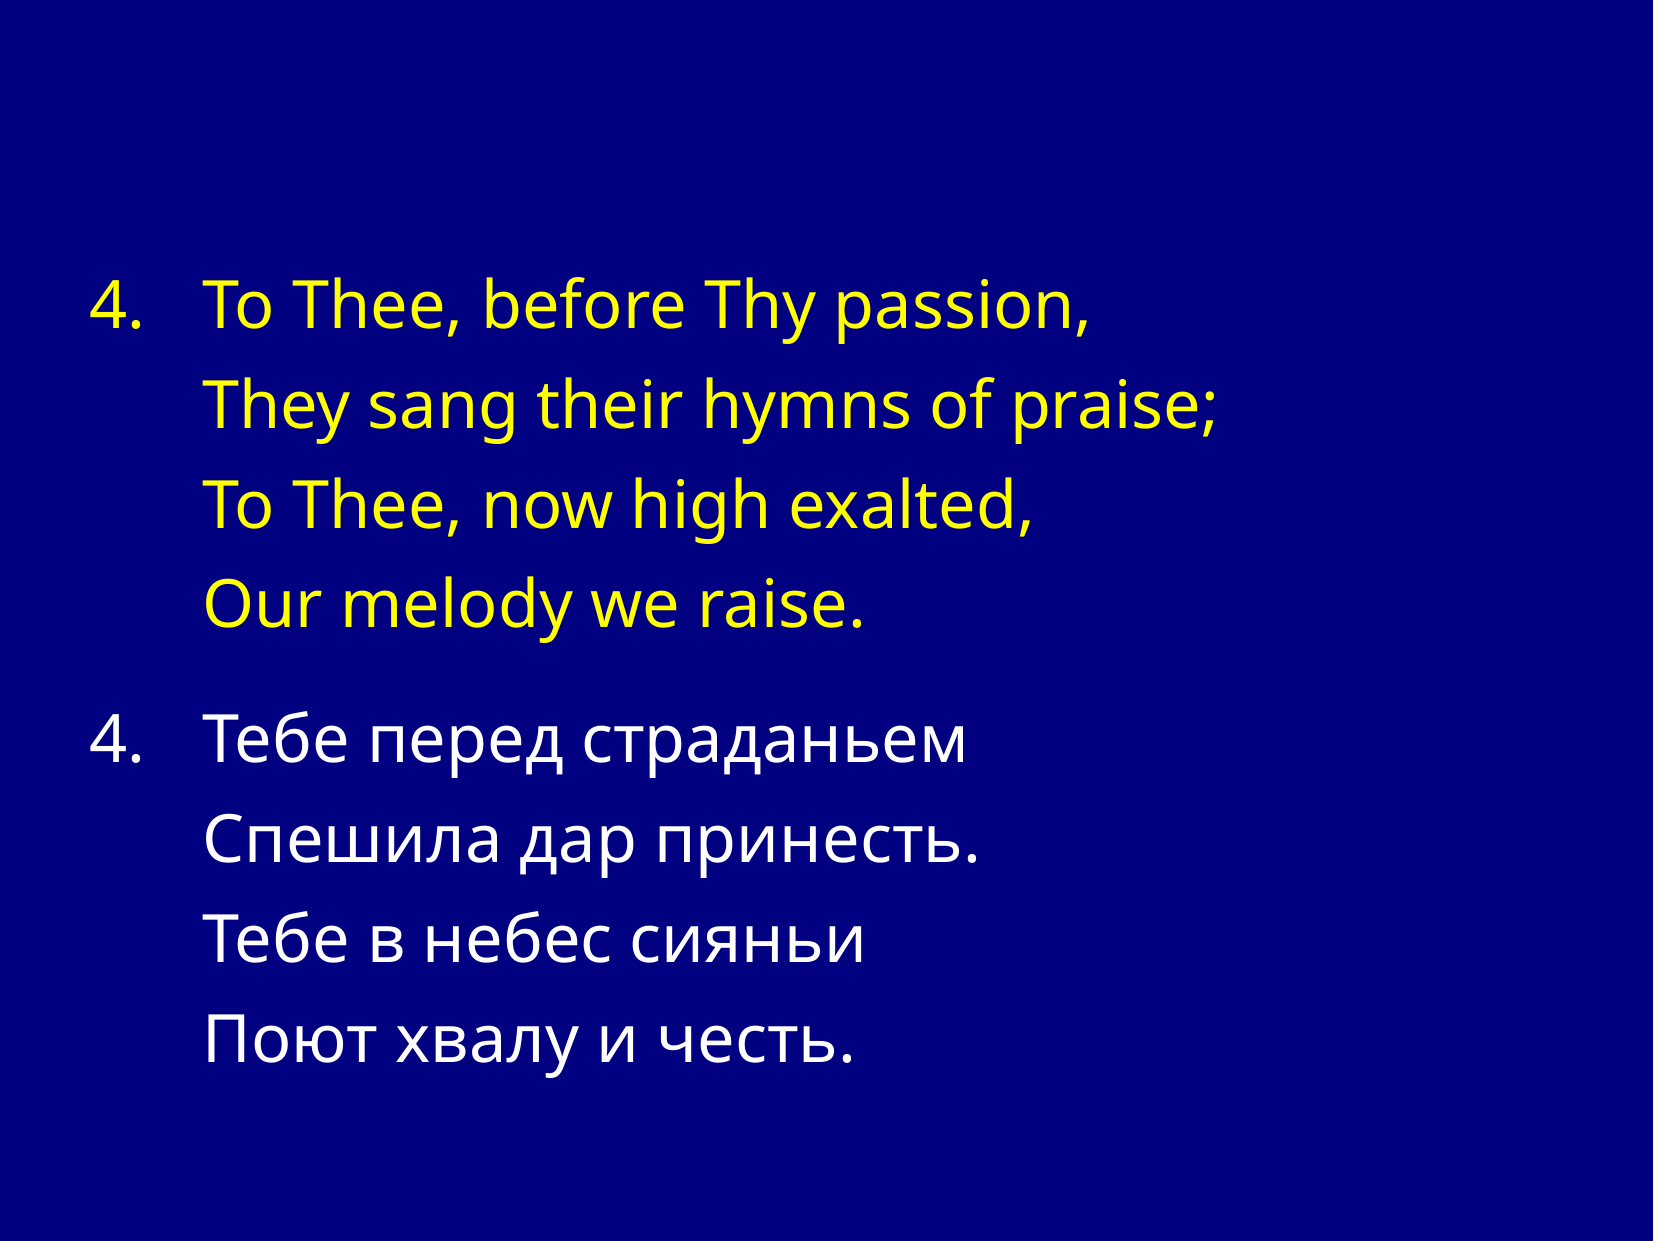

4.	To Thee, before Thy passion,
	They sang their hymns of praise;
	To Thee, now high exalted,
	Our melody we raise.
4.	Тебе перед страданьем
	Спешила дар принесть.
	Тебе в небес сияньи
	Поют хвалу и честь.